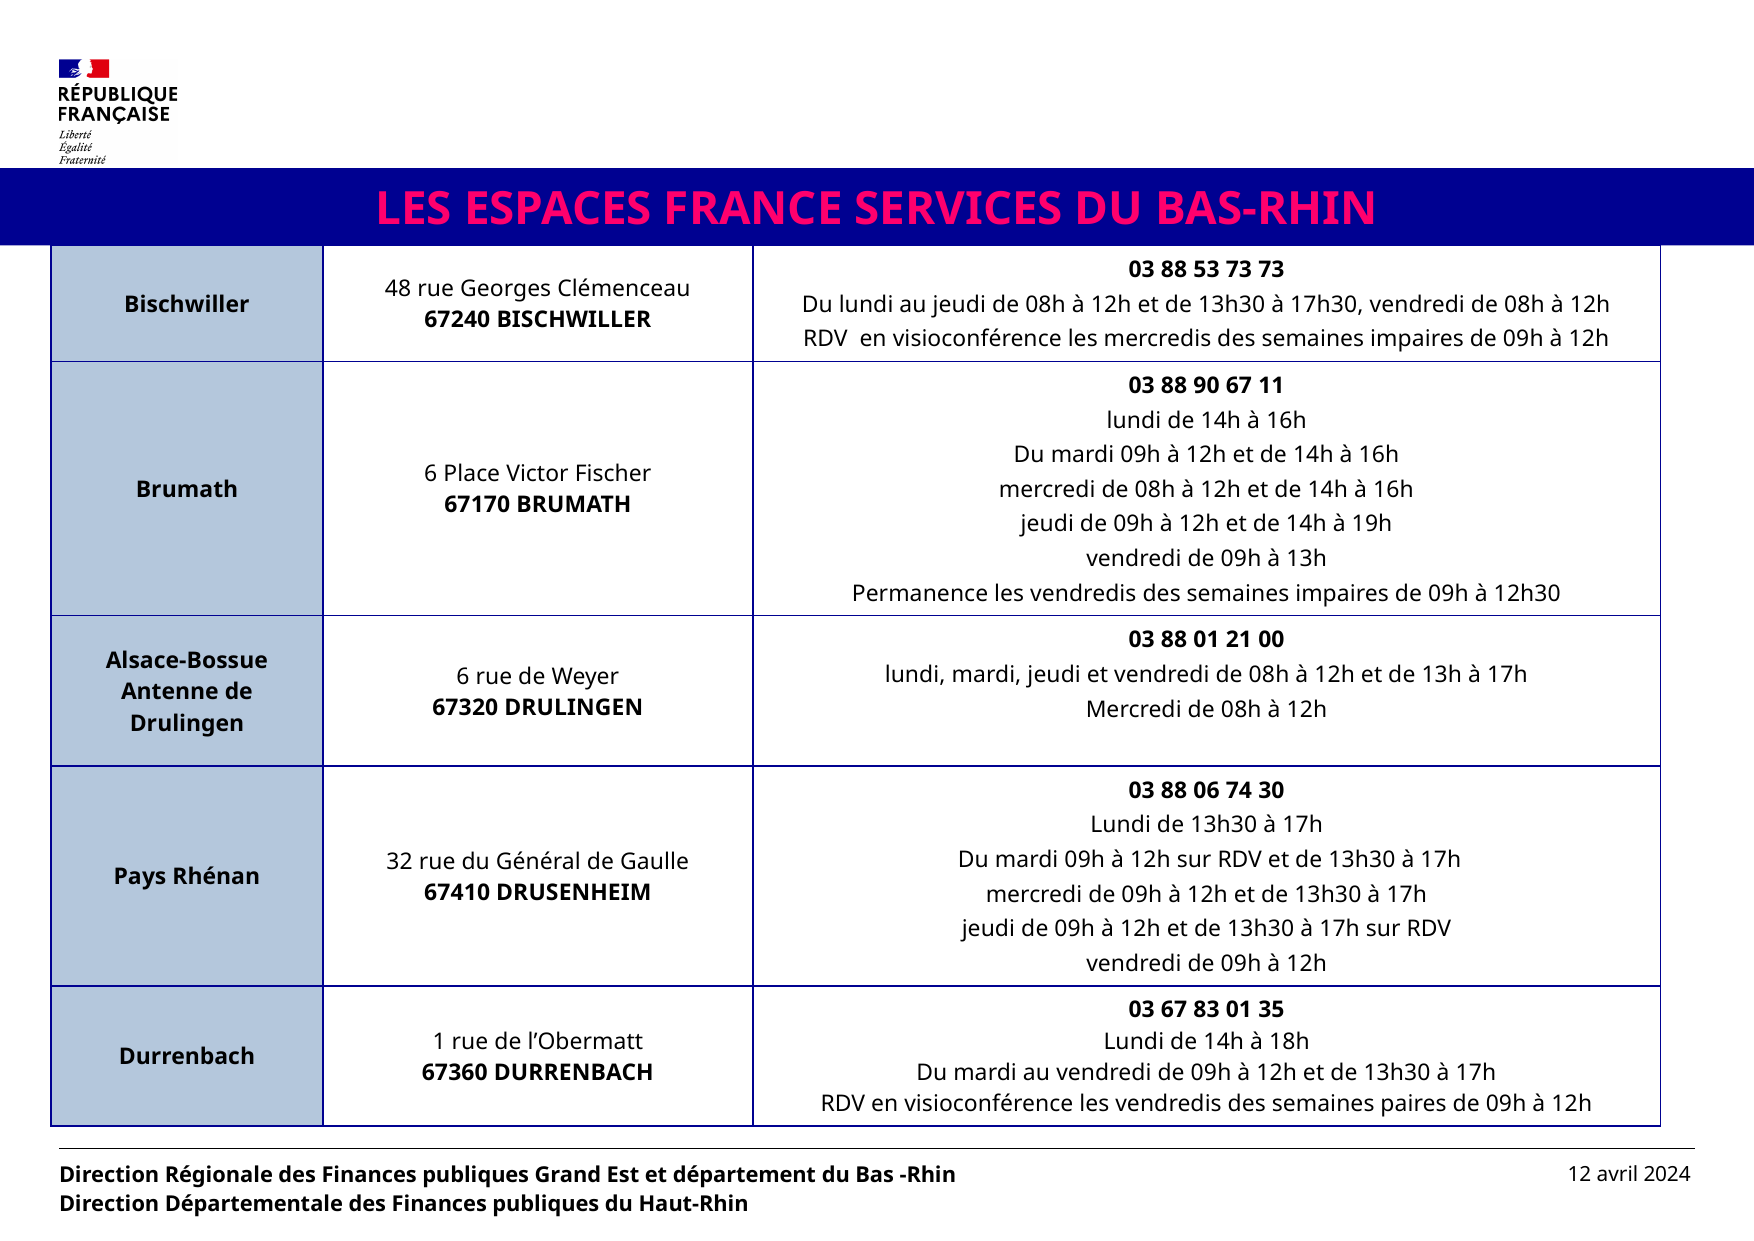

LES ESPACES FRANCE SERVICES DU BAS-RHIN
| Bischwiller | 48 rue Georges Clémenceau 67240 BISCHWILLER | 03 88 53 73 73 Du lundi au jeudi de 08h à 12h et de 13h30 à 17h30, vendredi de 08h à 12h RDV en visioconférence les mercredis des semaines impaires de 09h à 12h |
| --- | --- | --- |
| Brumath | 6 Place Victor Fischer 67170 BRUMATH | 03 88 90 67 11 lundi de 14h à 16h Du mardi 09h à 12h et de 14h à 16h mercredi de 08h à 12h et de 14h à 16h jeudi de 09h à 12h et de 14h à 19h vendredi de 09h à 13h Permanence les vendredis des semaines impaires de 09h à 12h30 |
| Alsace-Bossue Antenne de Drulingen | 6 rue de Weyer 67320 DRULINGEN | 03 88 01 21 00 lundi, mardi, jeudi et vendredi de 08h à 12h et de 13h à 17h Mercredi de 08h à 12h |
| Pays Rhénan | 32 rue du Général de Gaulle 67410 DRUSENHEIM | 03 88 06 74 30 Lundi de 13h30 à 17h Du mardi 09h à 12h sur RDV et de 13h30 à 17h mercredi de 09h à 12h et de 13h30 à 17h jeudi de 09h à 12h et de 13h30 à 17h sur RDV vendredi de 09h à 12h |
| Durrenbach | 1 rue de l’Obermatt 67360 DURRENBACH | 03 67 83 01 35 Lundi de 14h à 18h Du mardi au vendredi de 09h à 12h et de 13h30 à 17h RDV en visioconférence les vendredis des semaines paires de 09h à 12h |